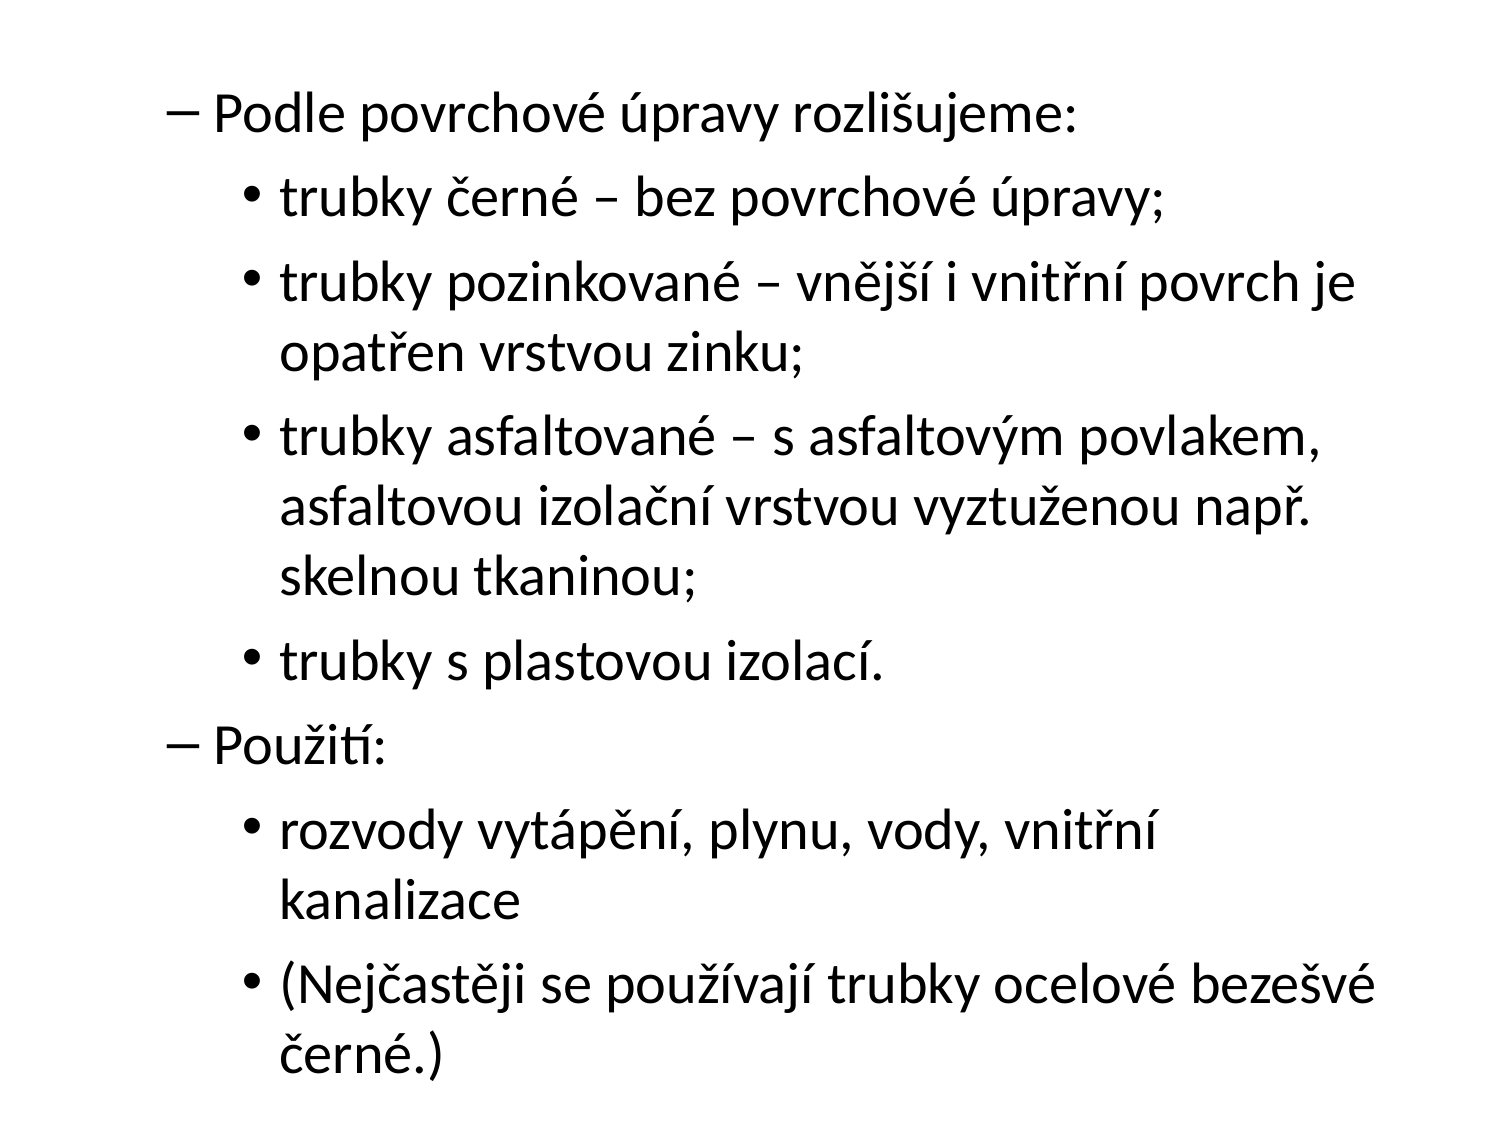

# Podle povrchové úpravy rozlišujeme:
trubky černé – bez povrchové úpravy;
trubky pozinkované – vnější i vnitřní povrch je opatřen vrstvou zinku;
trubky asfaltované – s asfaltovým povlakem, asfaltovou izolační vrstvou vyztuženou např. skelnou tkaninou;
trubky s plastovou izolací.
Použití:
rozvody vytápění, plynu, vody, vnitřní kanalizace
(Nejčastěji se používají trubky ocelové bezešvé černé.)